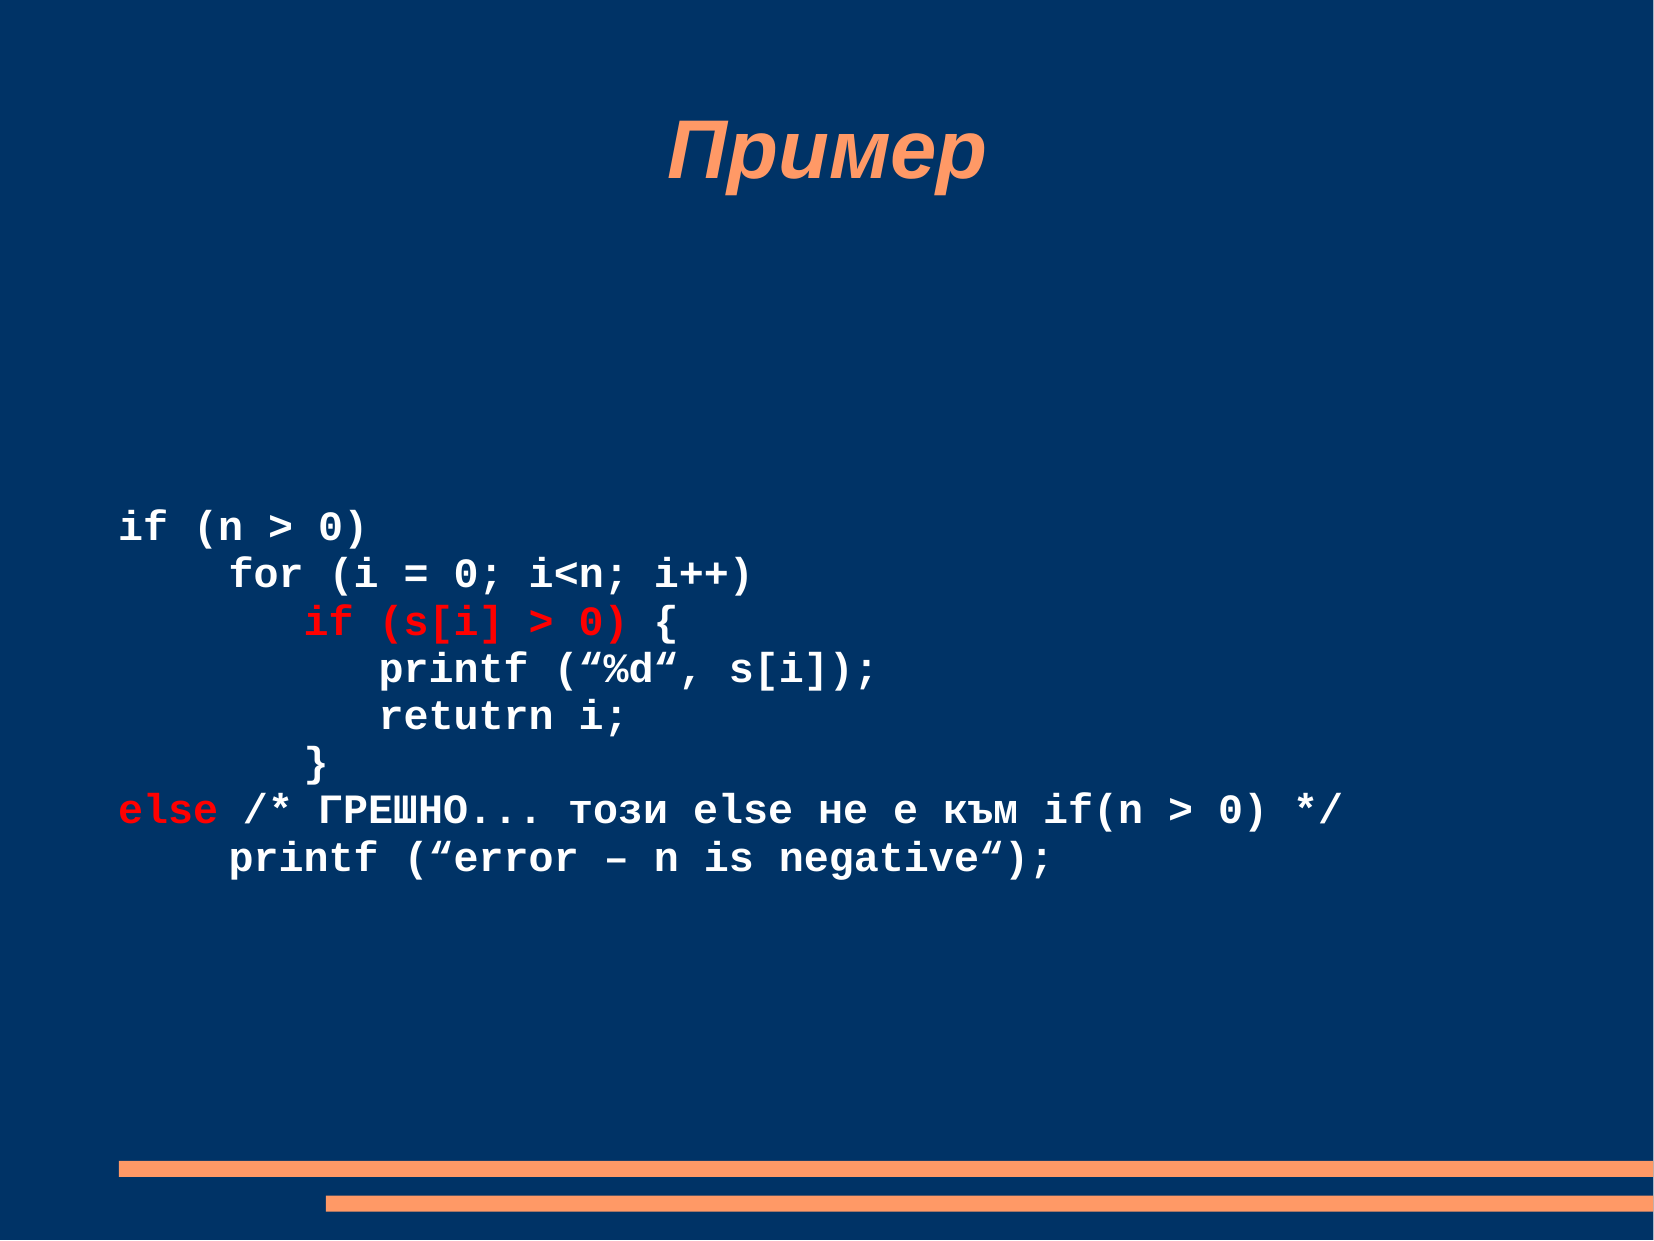

# Пример
if (n > 0)
	for (i = 0; i<n; i++)
		if (s[i] > 0) {
			printf (“%d“, s[i]);
			retutrn i;
		}
else /* ГРЕШНО... този else не е към if(n > 0) */
	printf (“error – n is negative“);